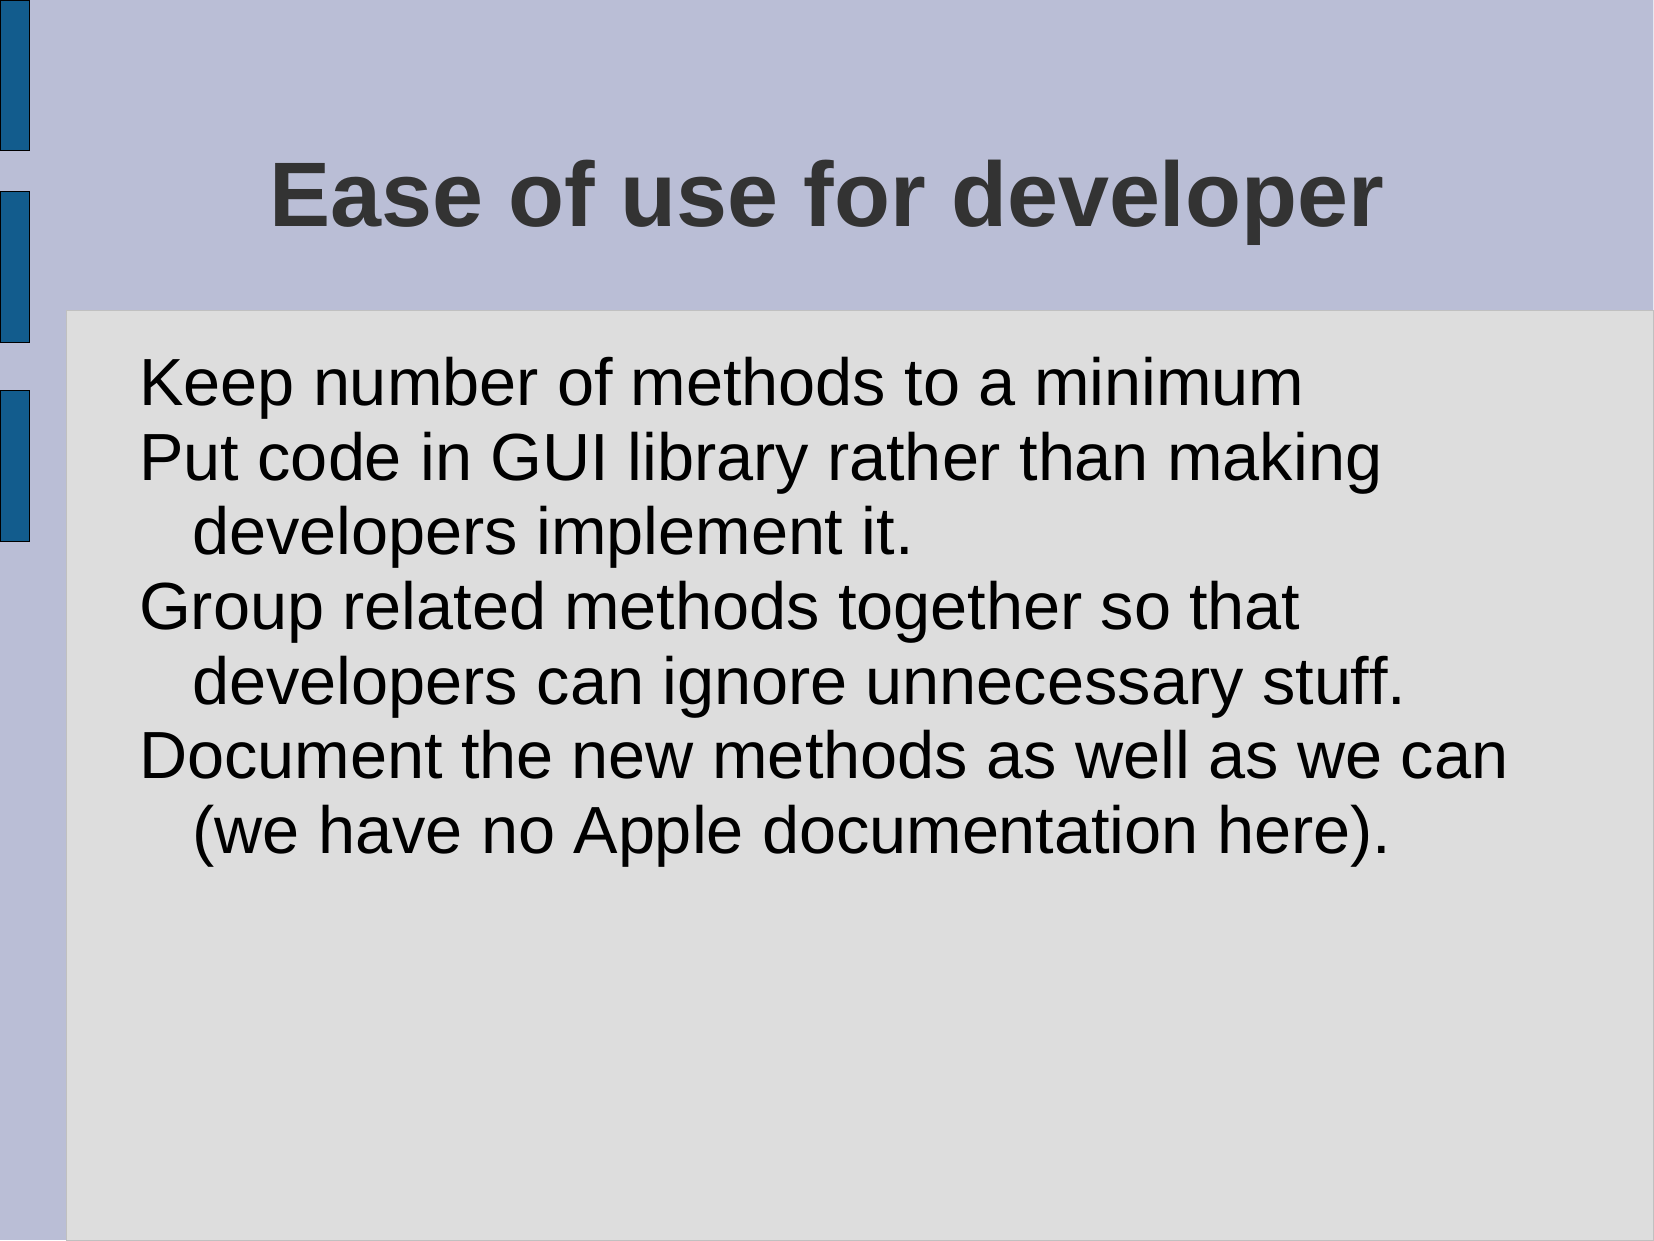

# Ease of use for developer
Keep number of methods to a minimum
Put code in GUI library rather than making developers implement it.
Group related methods together so that developers can ignore unnecessary stuff.
Document the new methods as well as we can (we have no Apple documentation here).